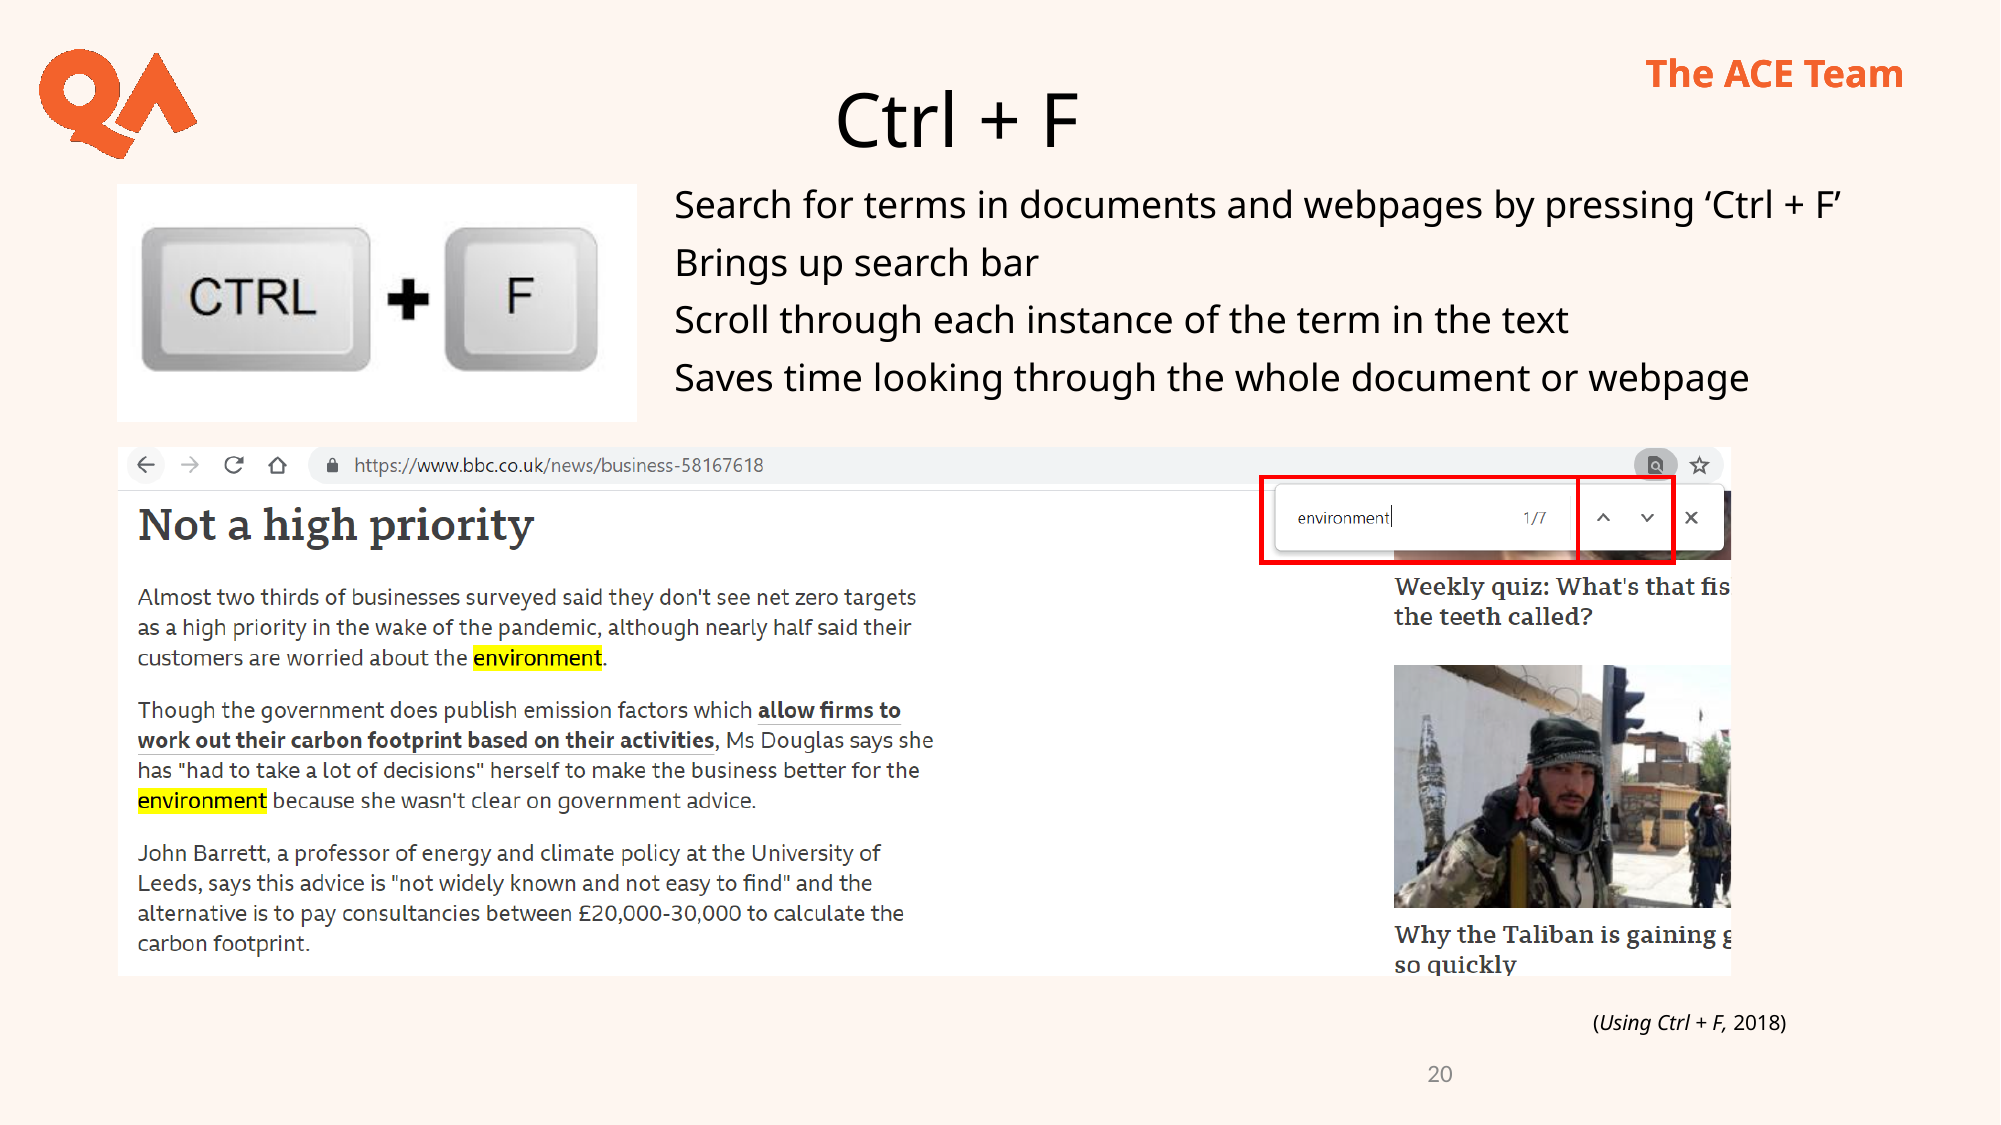

Ctrl + F
The ACE Team
Search for terms in documents and webpages by pressing ‘Ctrl + F’
Brings up search bar
Scroll through each instance of the term in the text
Saves time looking through the whole document or webpage
(Using Ctrl + F, 2018)